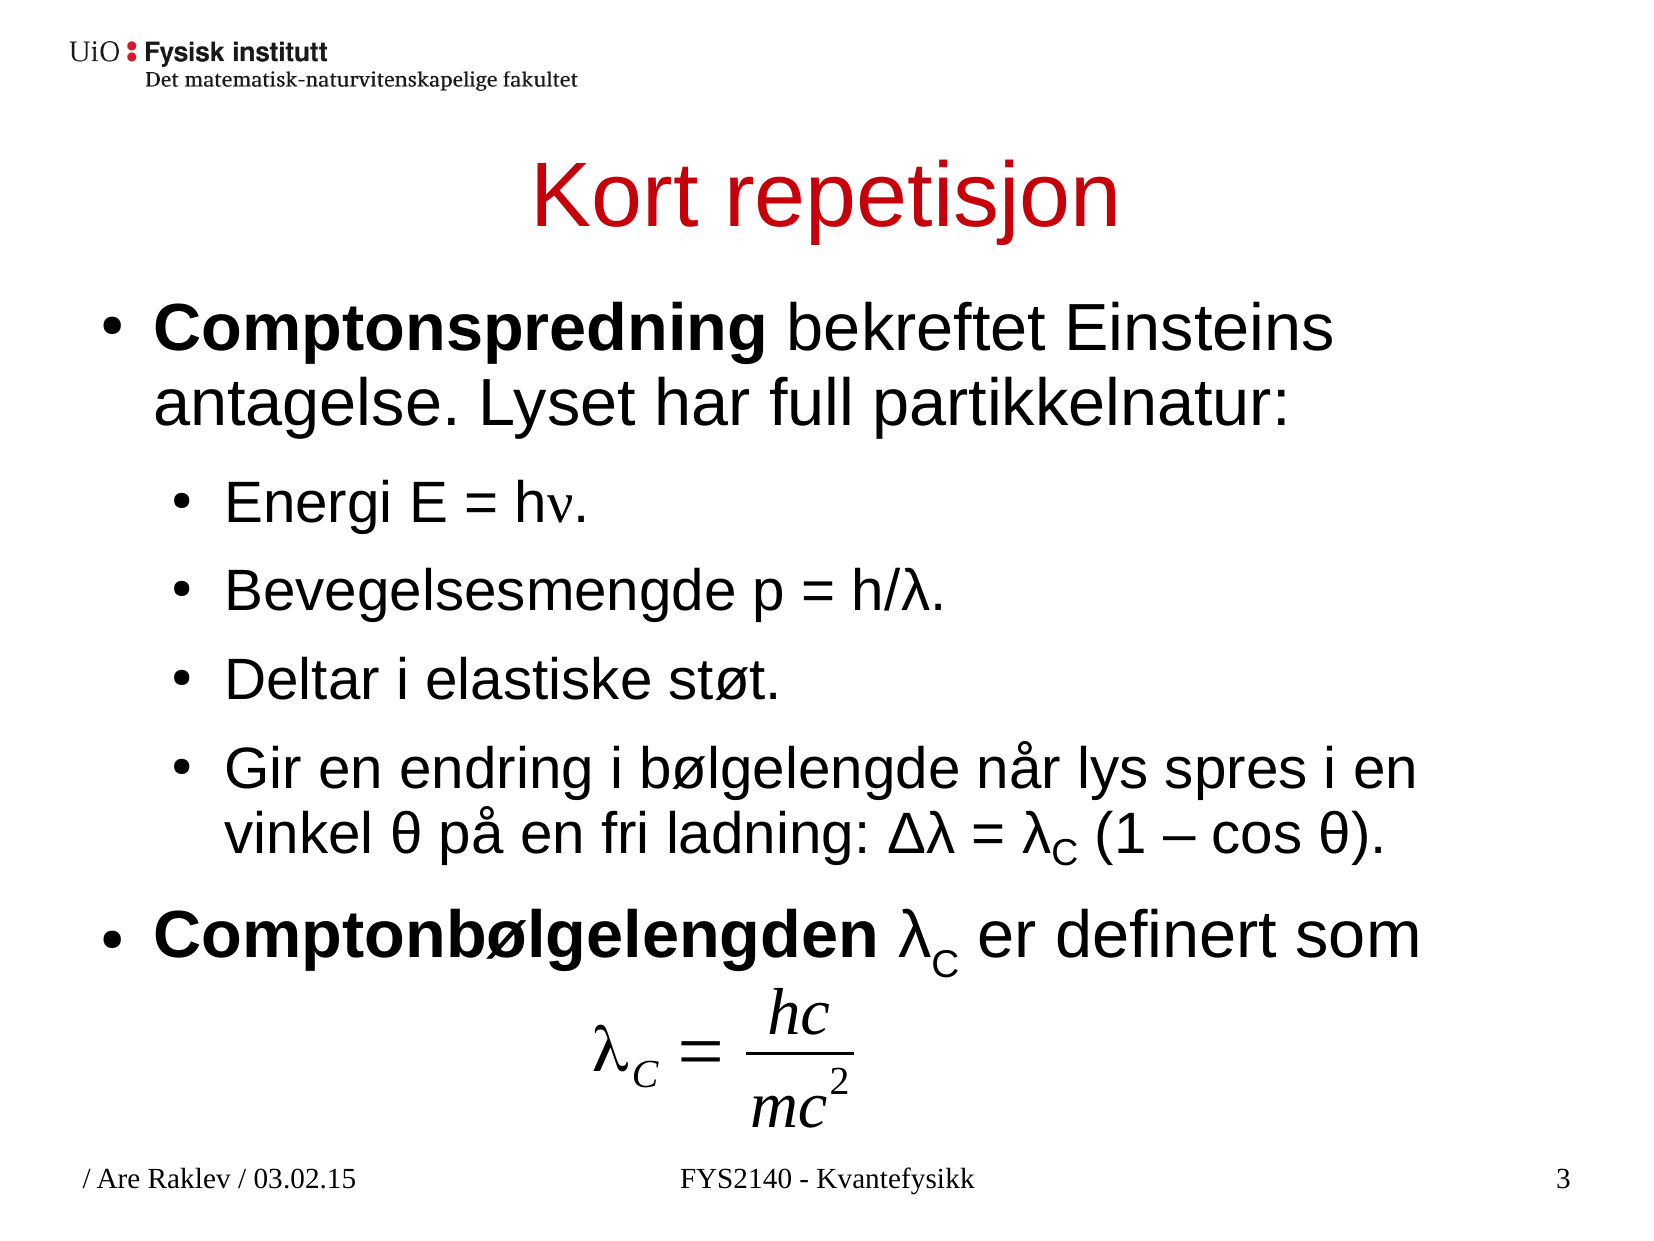

# Kort repetisjon
Comptonspredning bekreftet Einsteins antagelse. Lyset har full partikkelnatur:
Energi E = hν.
Bevegelsesmengde p = h/λ.
Deltar i elastiske støt.
Gir en endring i bølgelengde når lys spres i en vinkel θ på en fri ladning: Δλ = λC (1 – cos θ).
Comptonbølgelengden λC er definert som
/ Are Raklev / 03.02.15
FYS2140 - Kvantefysikk
3